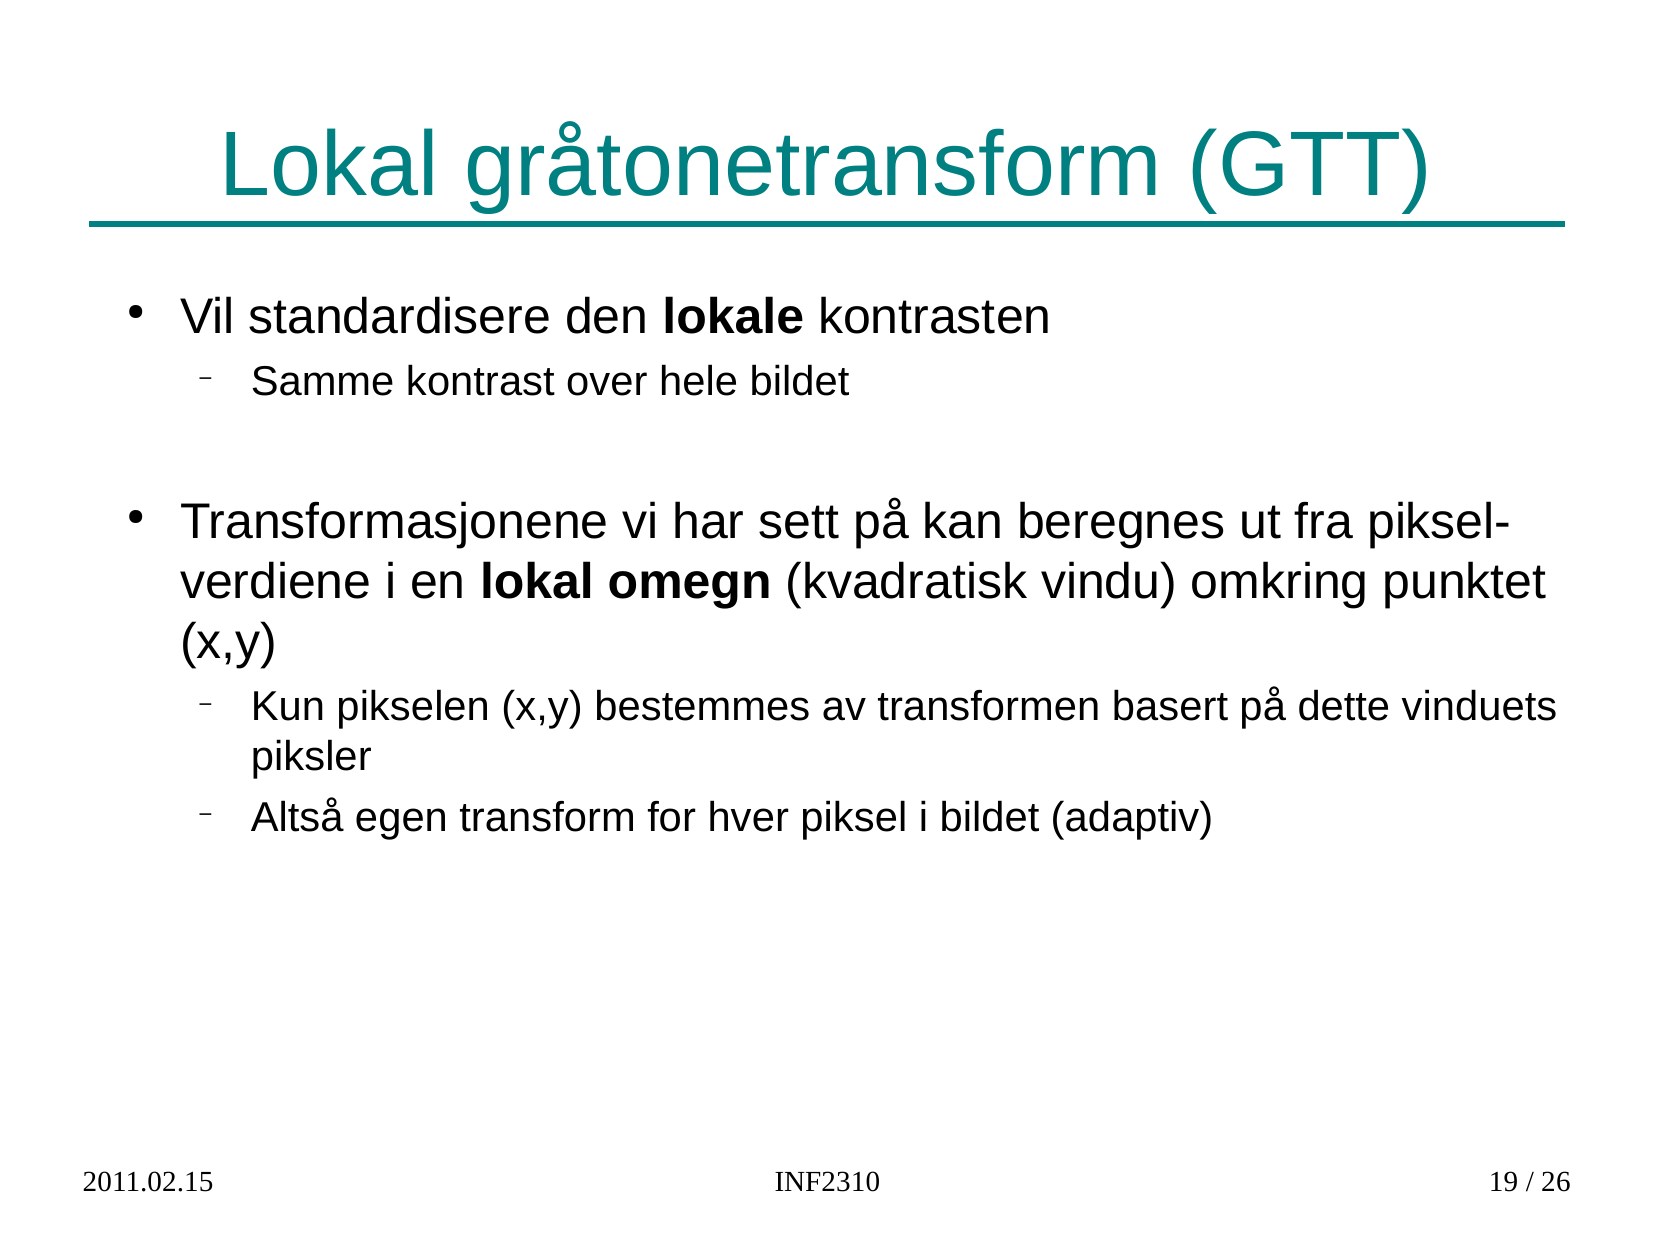

# Lokal gråtonetransform (GTT)
Vil standardisere den lokale kontrasten
Samme kontrast over hele bildet
Transformasjonene vi har sett på kan beregnes ut fra piksel-verdiene i en lokal omegn (kvadratisk vindu) omkring punktet (x,y)
Kun pikselen (x,y) bestemmes av transformen basert på dette vinduets piksler
Altså egen transform for hver piksel i bildet (adaptiv)
2011.02.15
INF2310
19